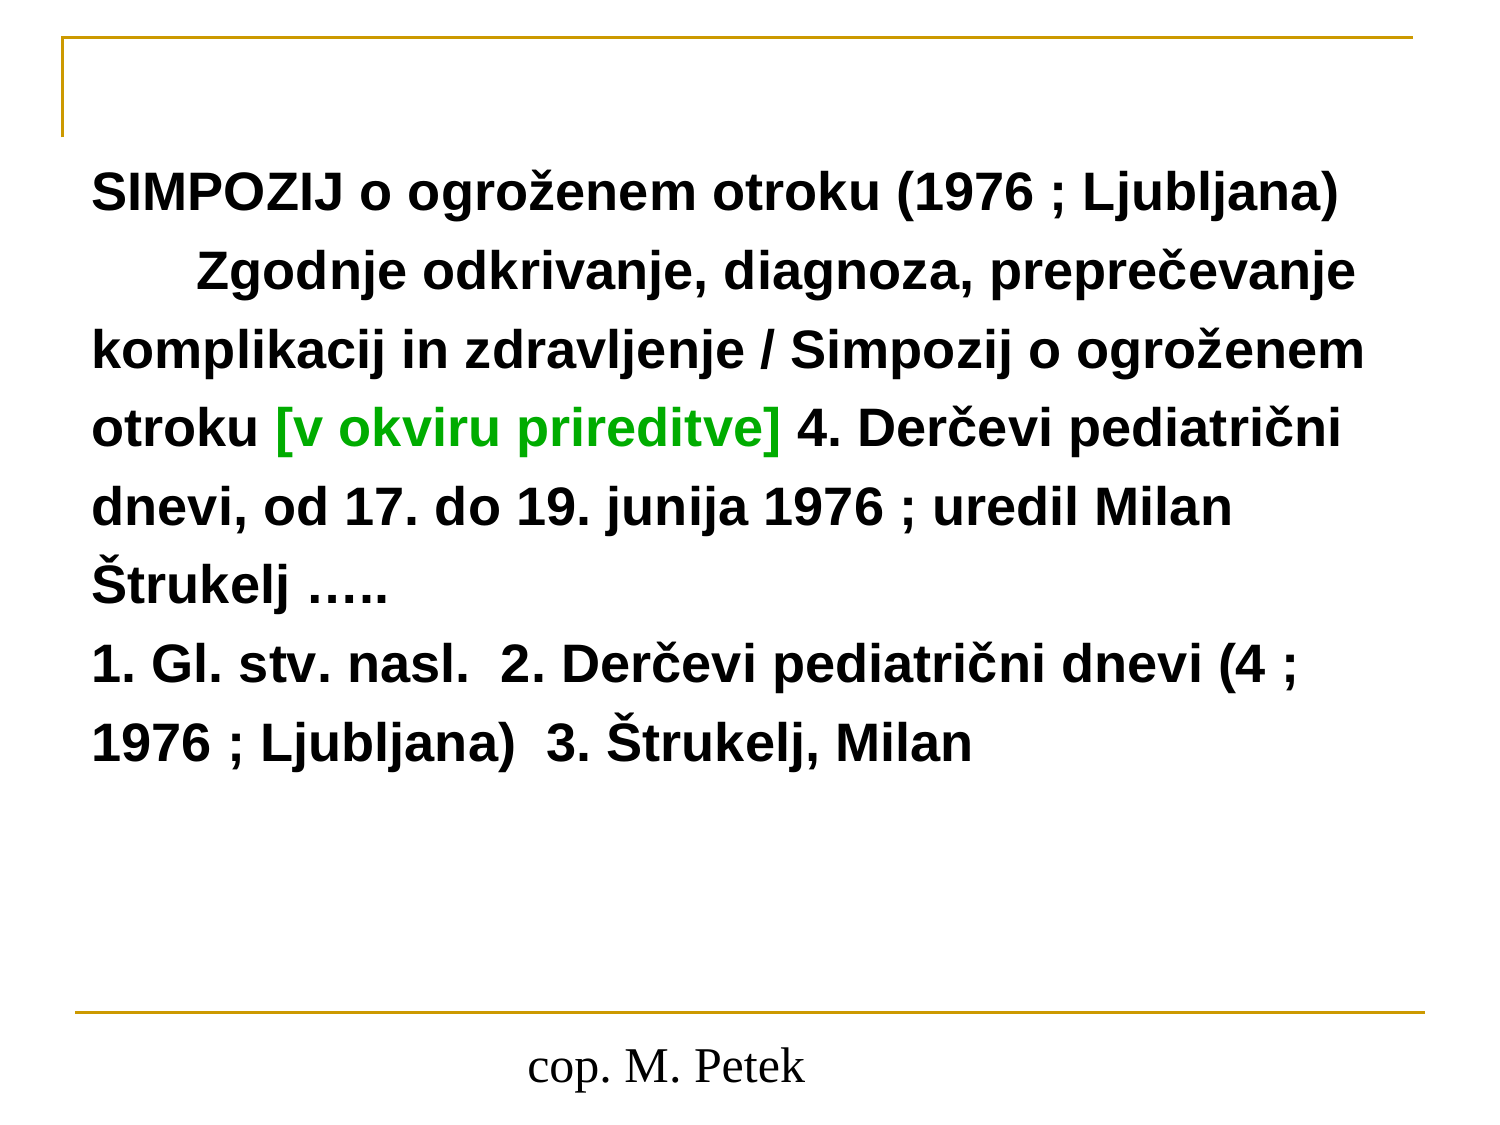

# SIMPOZIJ o ogroženem otroku (1976 ; Ljubljana)
 Zgodnje odkrivanje, diagnoza, preprečevanje
komplikacij in zdravljenje / Simpozij o ogroženem
otroku [v okviru prireditve] 4. Derčevi pediatrični
dnevi, od 17. do 19. junija 1976 ; uredil Milan
Štrukelj …..
1. Gl. stv. nasl. 2. Derčevi pediatrični dnevi (4 ;
1976 ; Ljubljana) 3. Štrukelj, Milan
cop. M. Petek